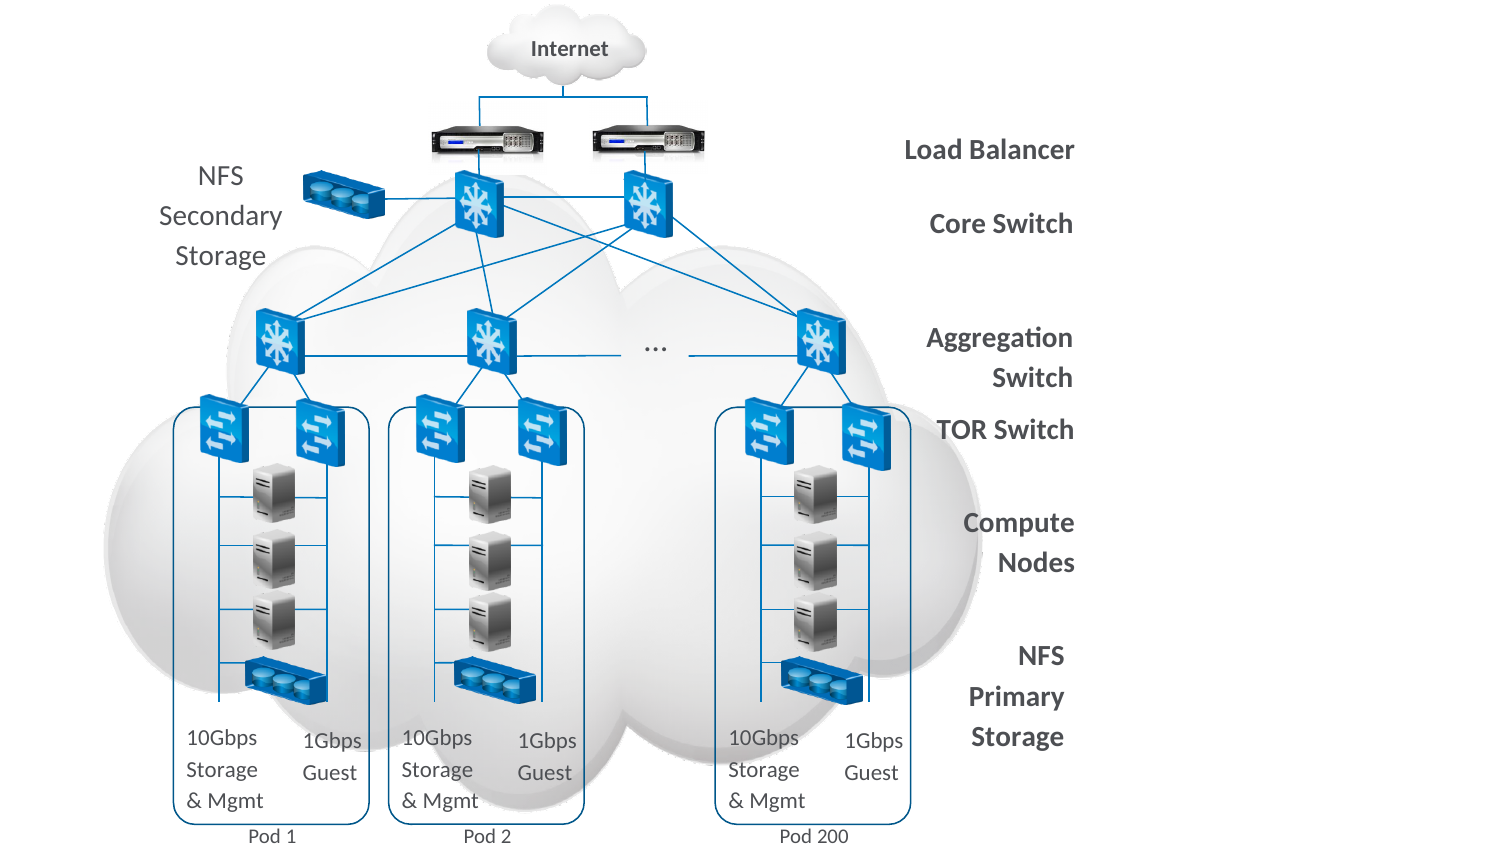

Internet
Load Balancer
NFS Secondary Storage
Core Switch
…
Aggregation Switch
10Gbps Storage & Mgmt
1Gbps Guest
10Gbps Storage & Mgmt
1Gbps Guest
10Gbps Storage & Mgmt
1Gbps Guest
TOR Switch
Pod 1
Pod 2
Pod 200
Compute Nodes
NFS Primary Storage